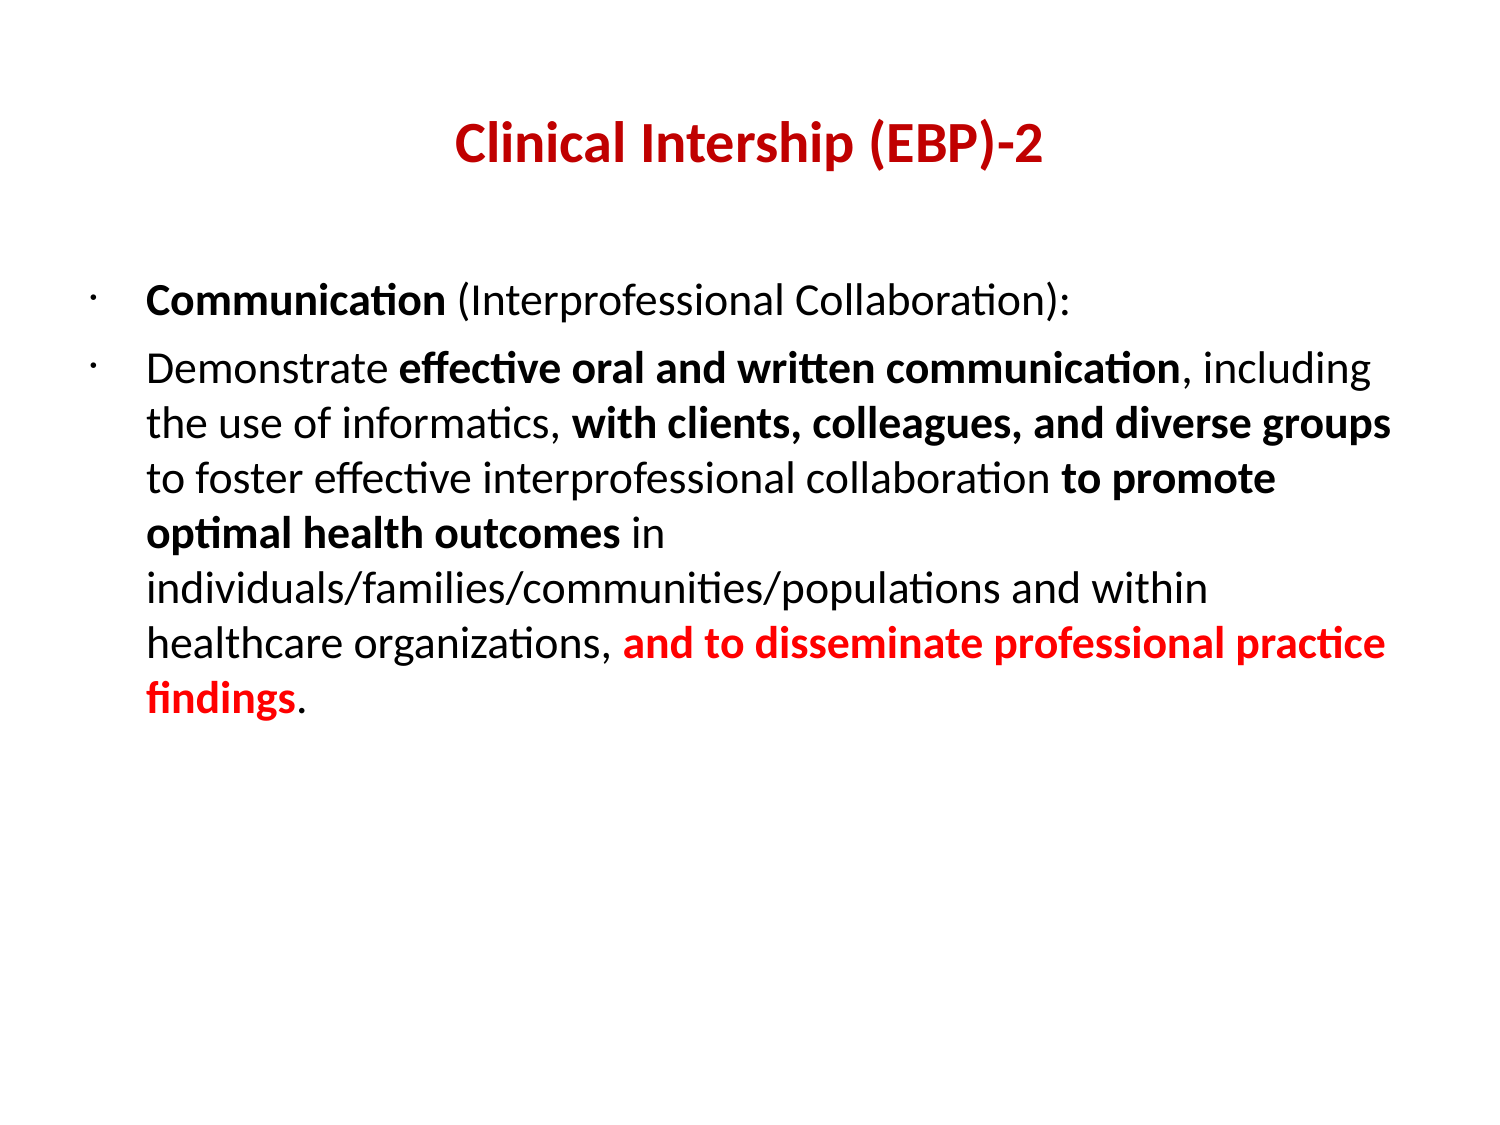

# Clinical Intership (EBP)-2
Communication (Interprofessional Collaboration):
Demonstrate effective oral and written communication, including the use of informatics, with clients, colleagues, and diverse groups to foster effective interprofessional collaboration to promote optimal health outcomes in individuals/families/communities/populations and within healthcare organizations, and to disseminate professional practice findings.